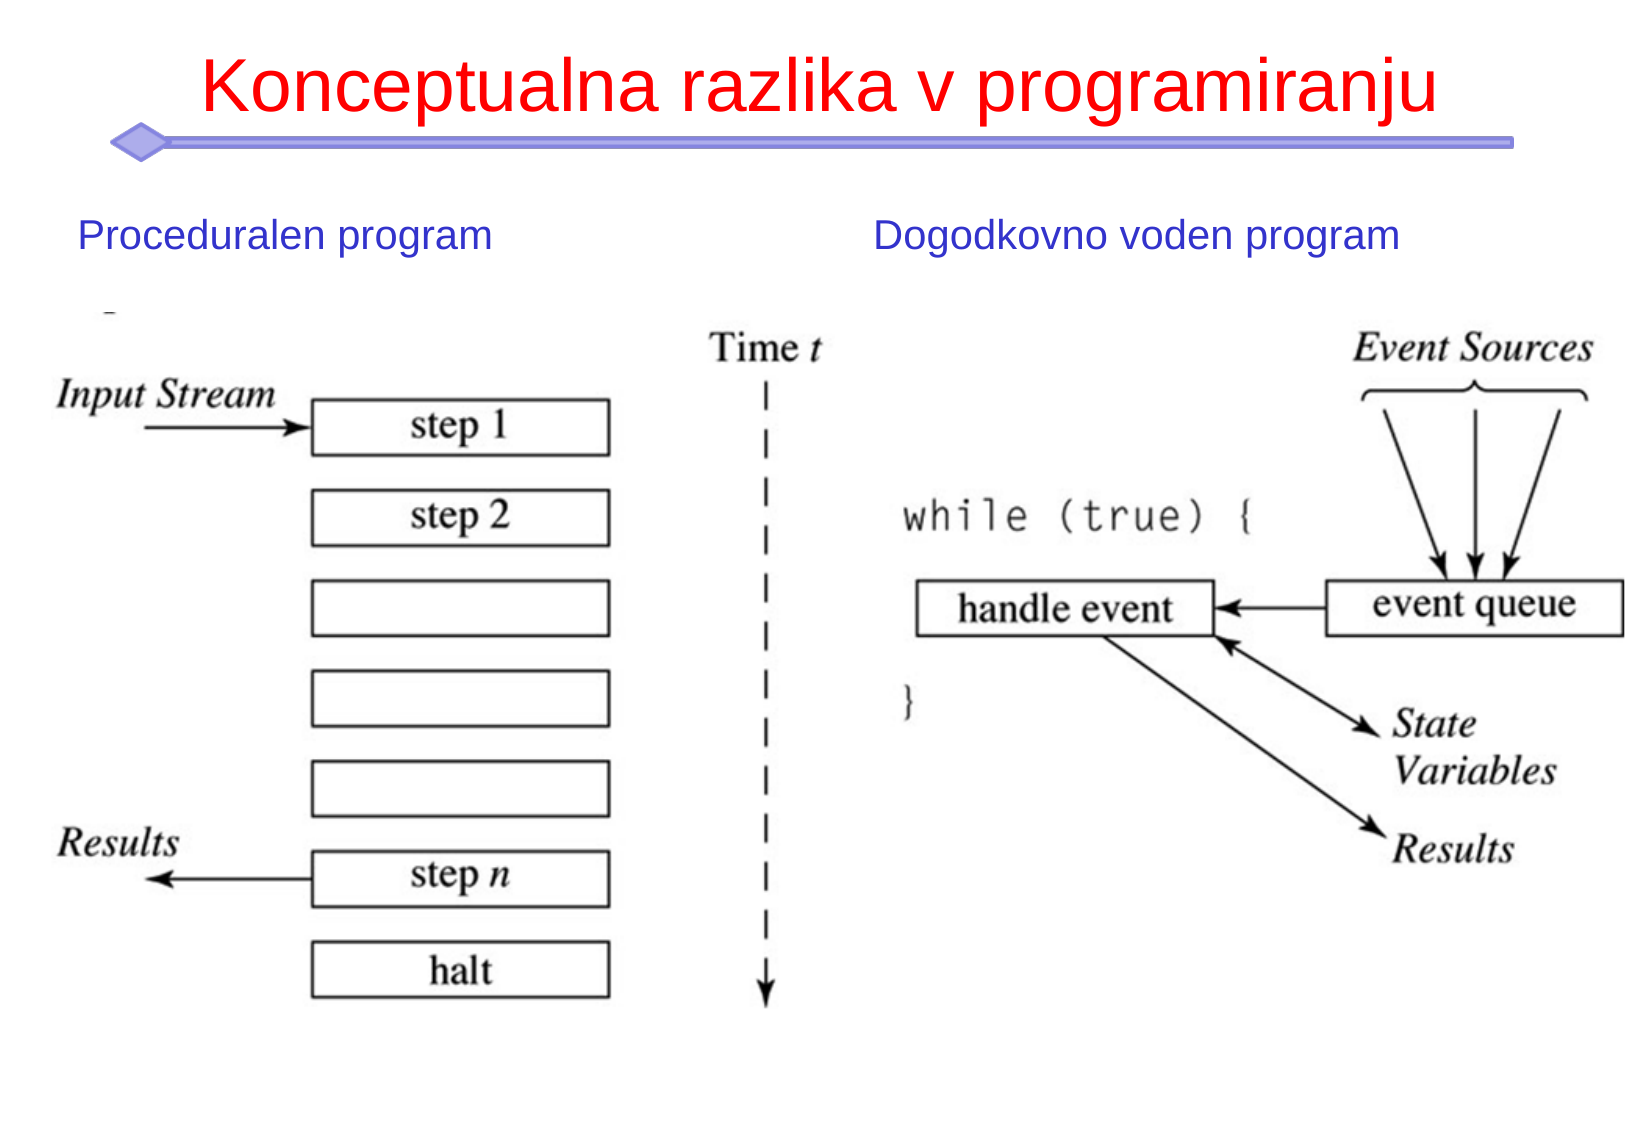

# Konceptualna razlika v programiranju
Proceduralen program	 		 Dogodkovno voden program